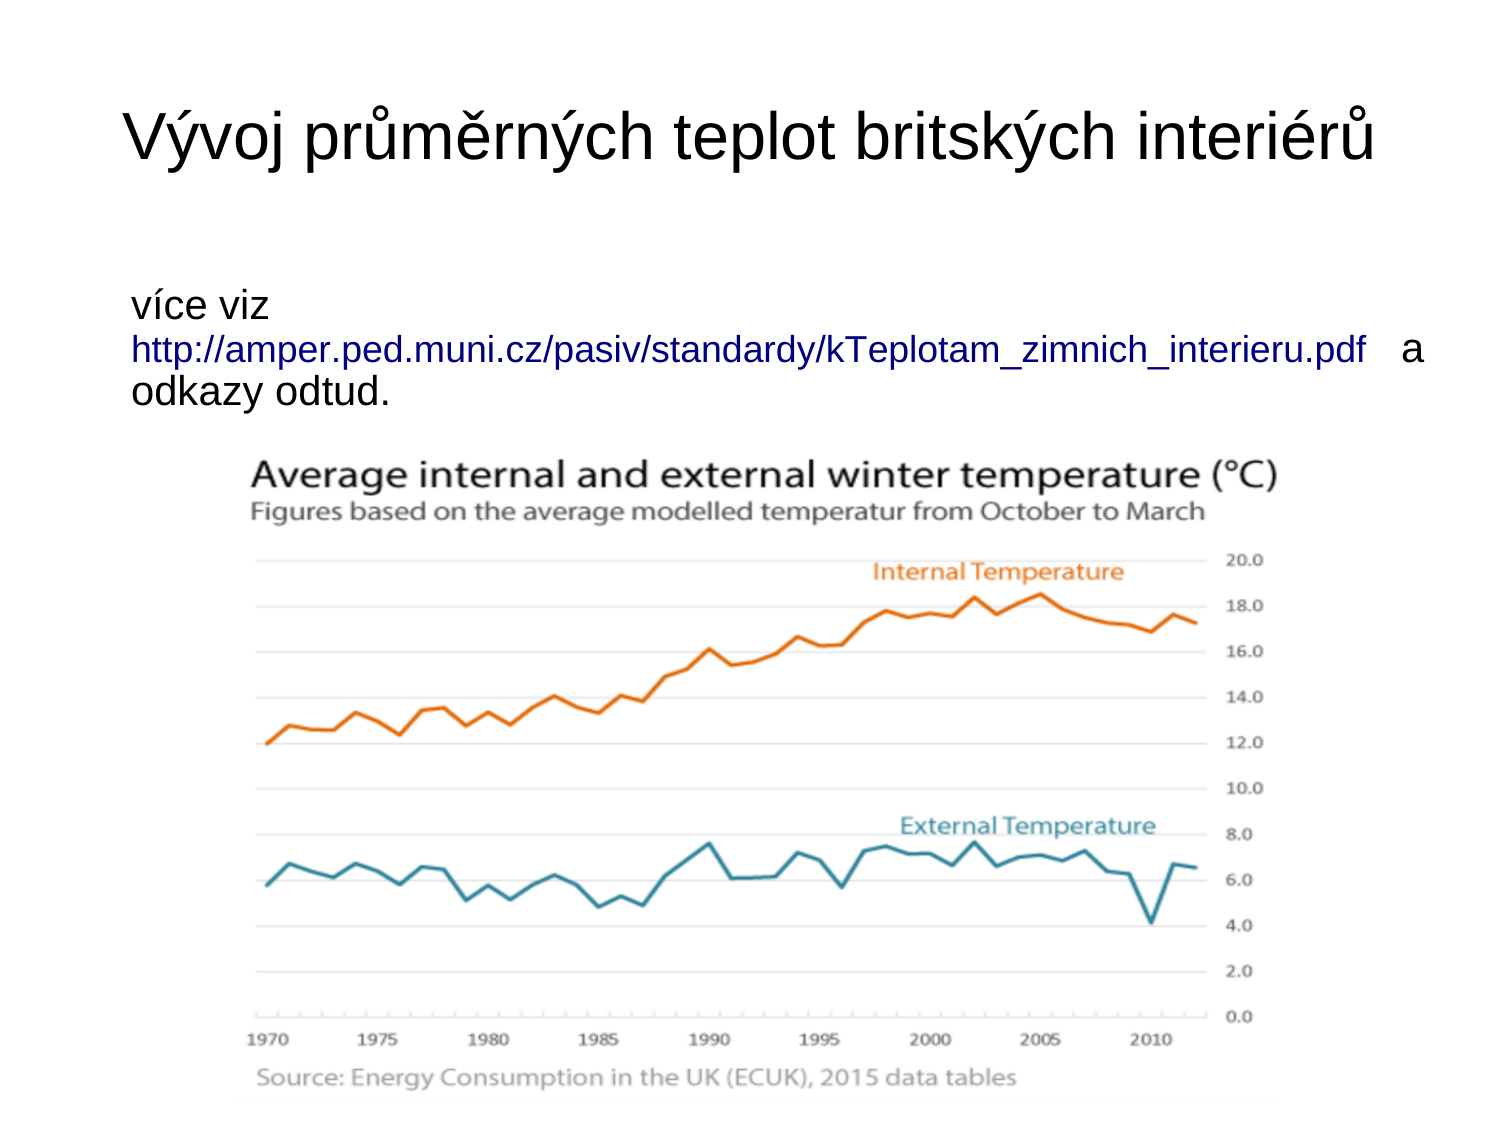

# Vývoj průměrných teplot britských interiérů
více viz http://amper.ped.muni.cz/pasiv/standardy/kTeplotam_zimnich_interieru.pdf a odkazy odtud.